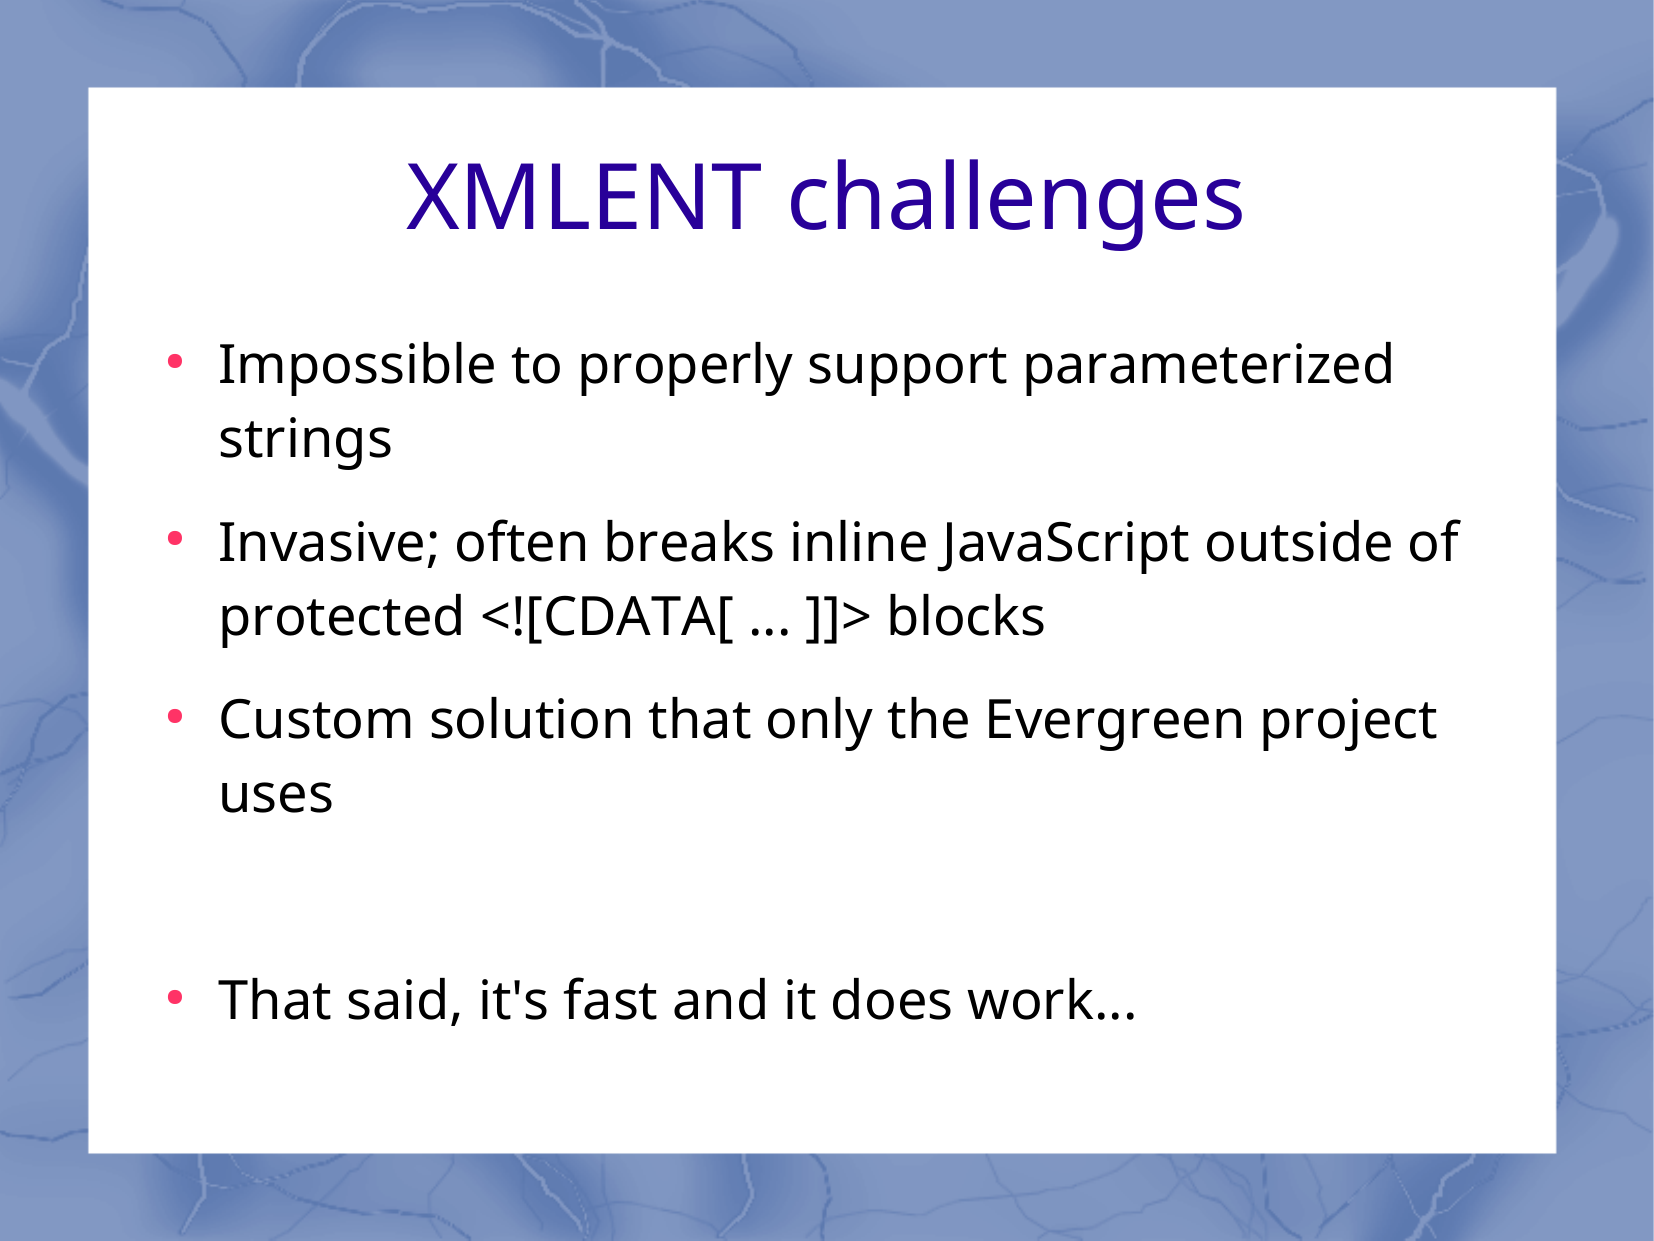

# XMLENT challenges
Impossible to properly support parameterized strings
Invasive; often breaks inline JavaScript outside of protected <![CDATA[ ... ]]> blocks
Custom solution that only the Evergreen project uses
That said, it's fast and it does work...